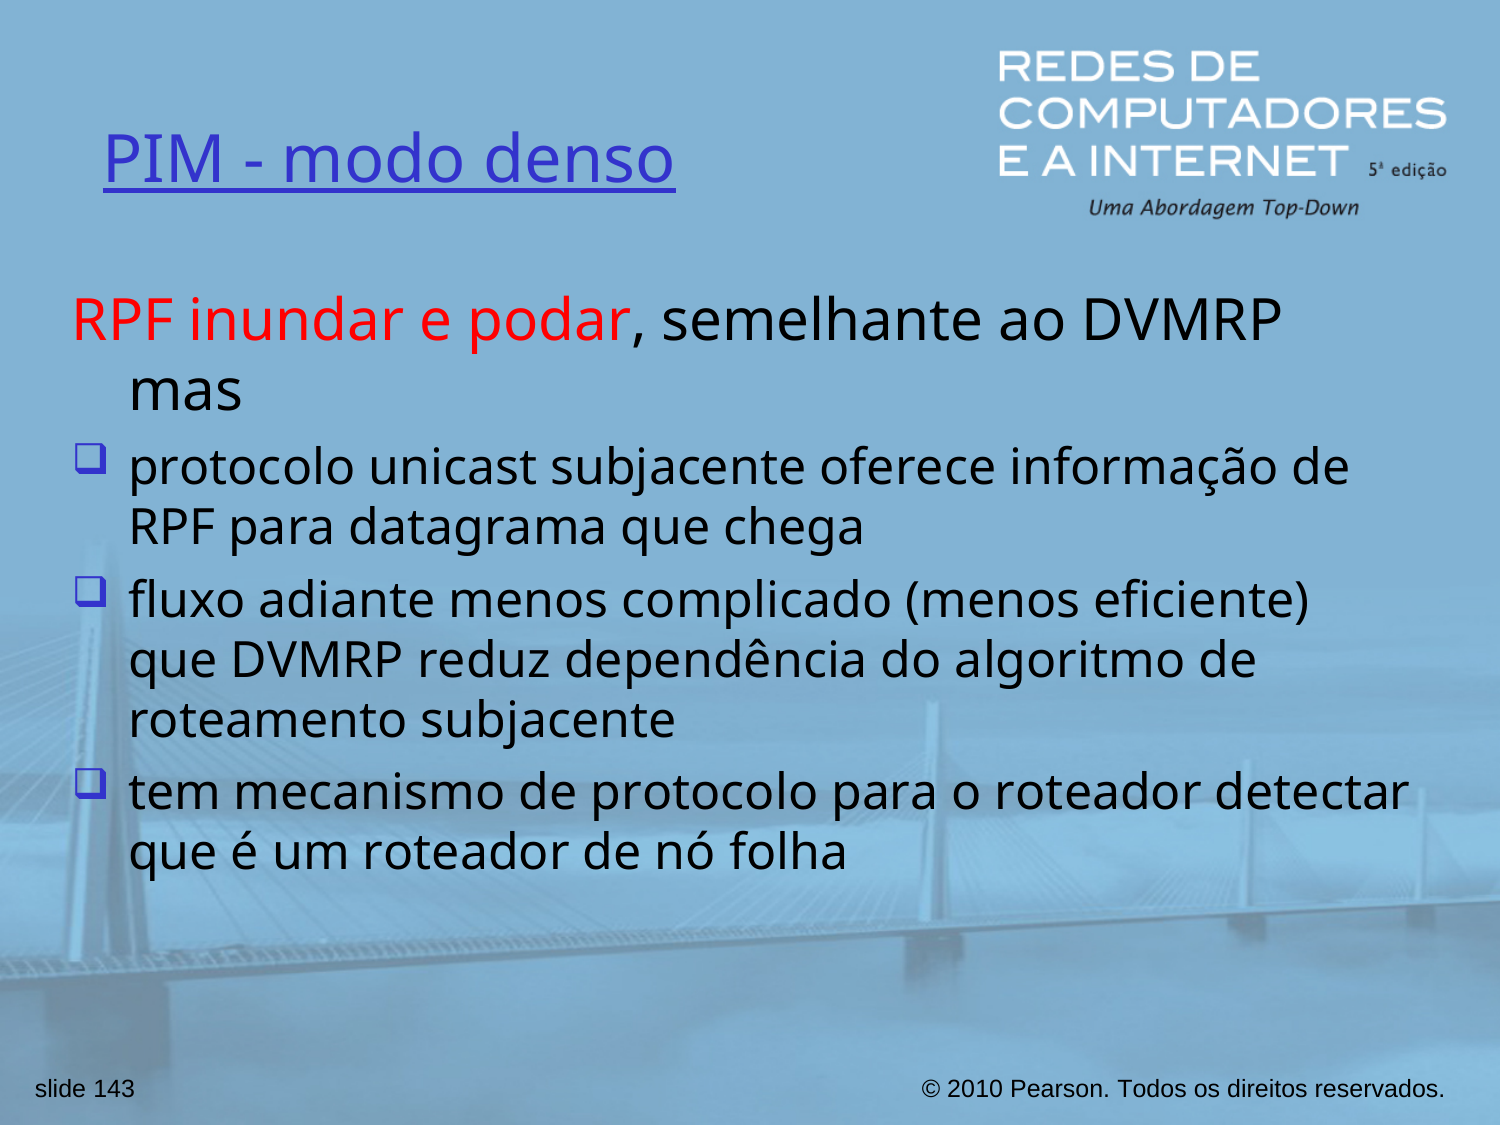

# PIM - modo denso
RPF inundar e podar, semelhante ao DVMRP mas
protocolo unicast subjacente oferece informação de RPF para datagrama que chega
fluxo adiante menos complicado (menos eficiente) que DVMRP reduz dependência do algoritmo de roteamento subjacente
tem mecanismo de protocolo para o roteador detectar que é um roteador de nó folha